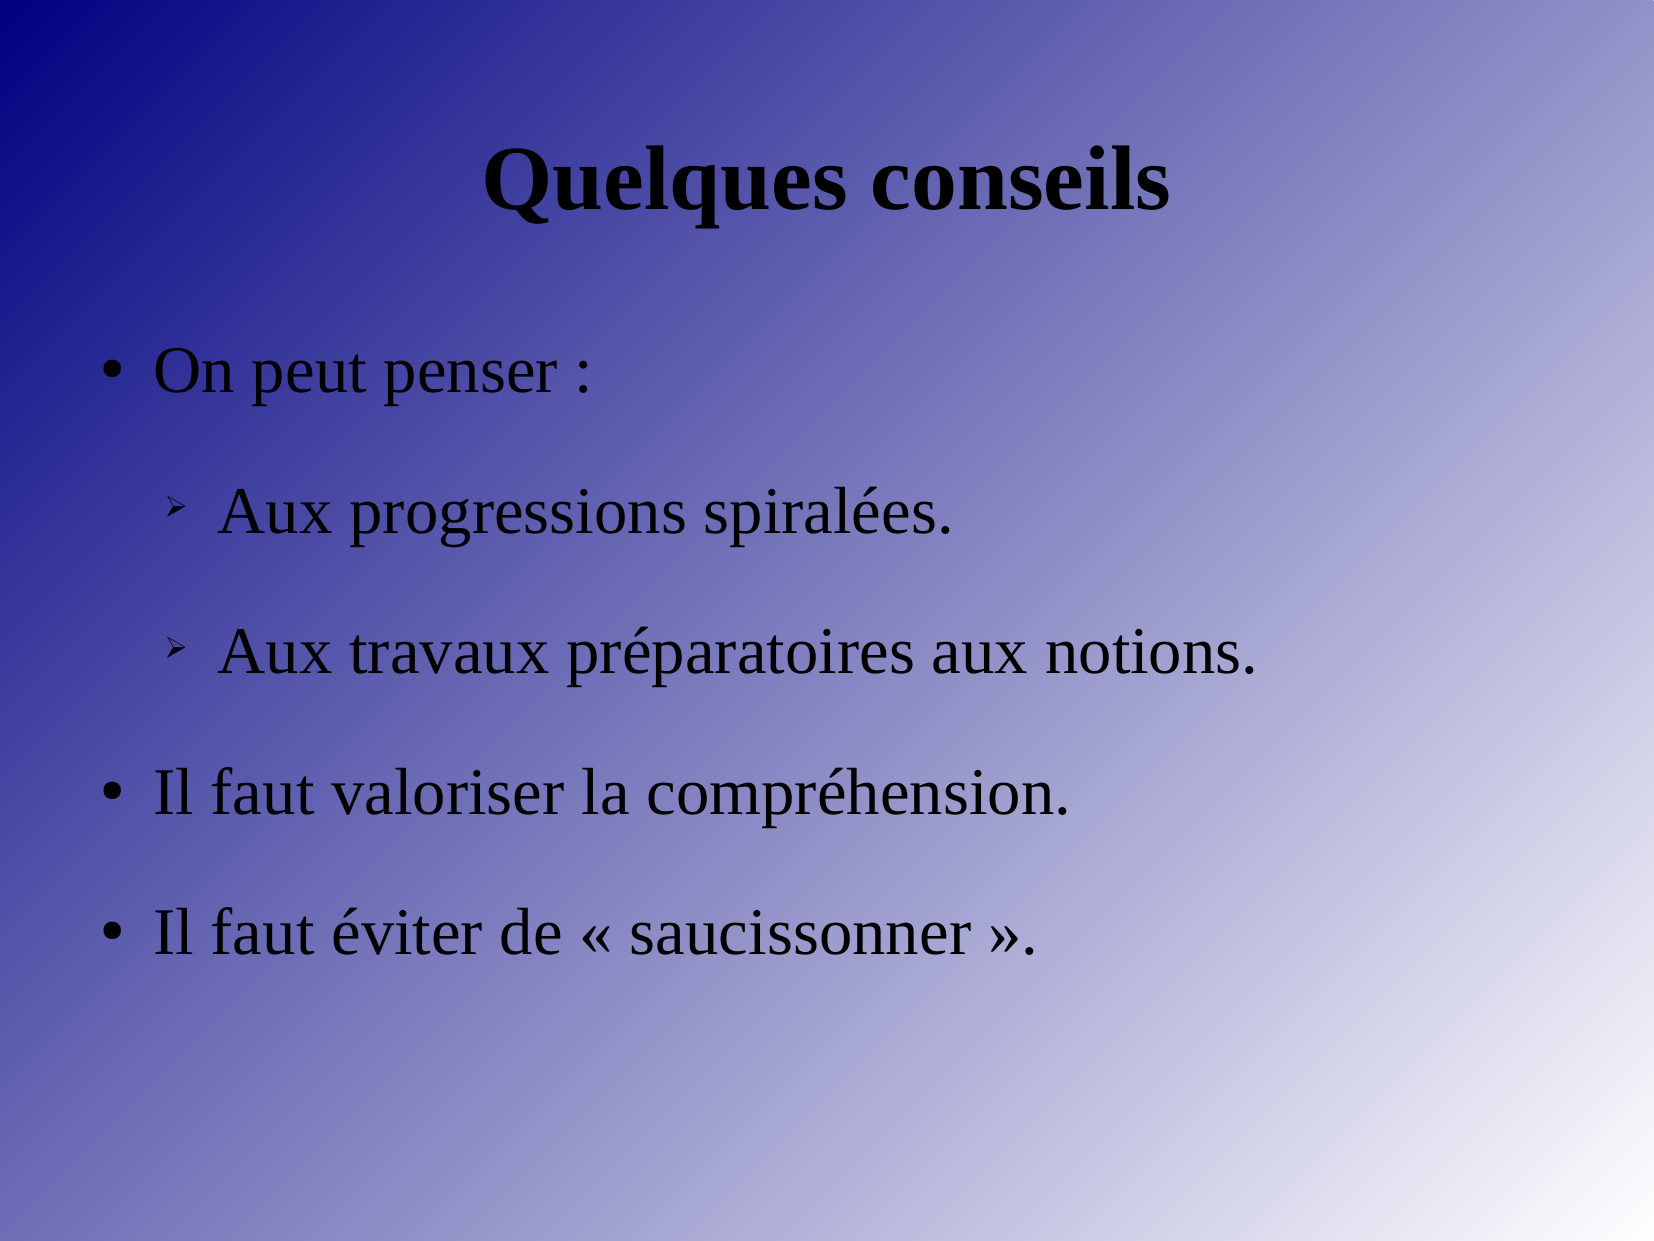

# Quelques conseils
On peut penser :
Aux progressions spiralées.
Aux travaux préparatoires aux notions.
Il faut valoriser la compréhension.
Il faut éviter de « saucissonner ».